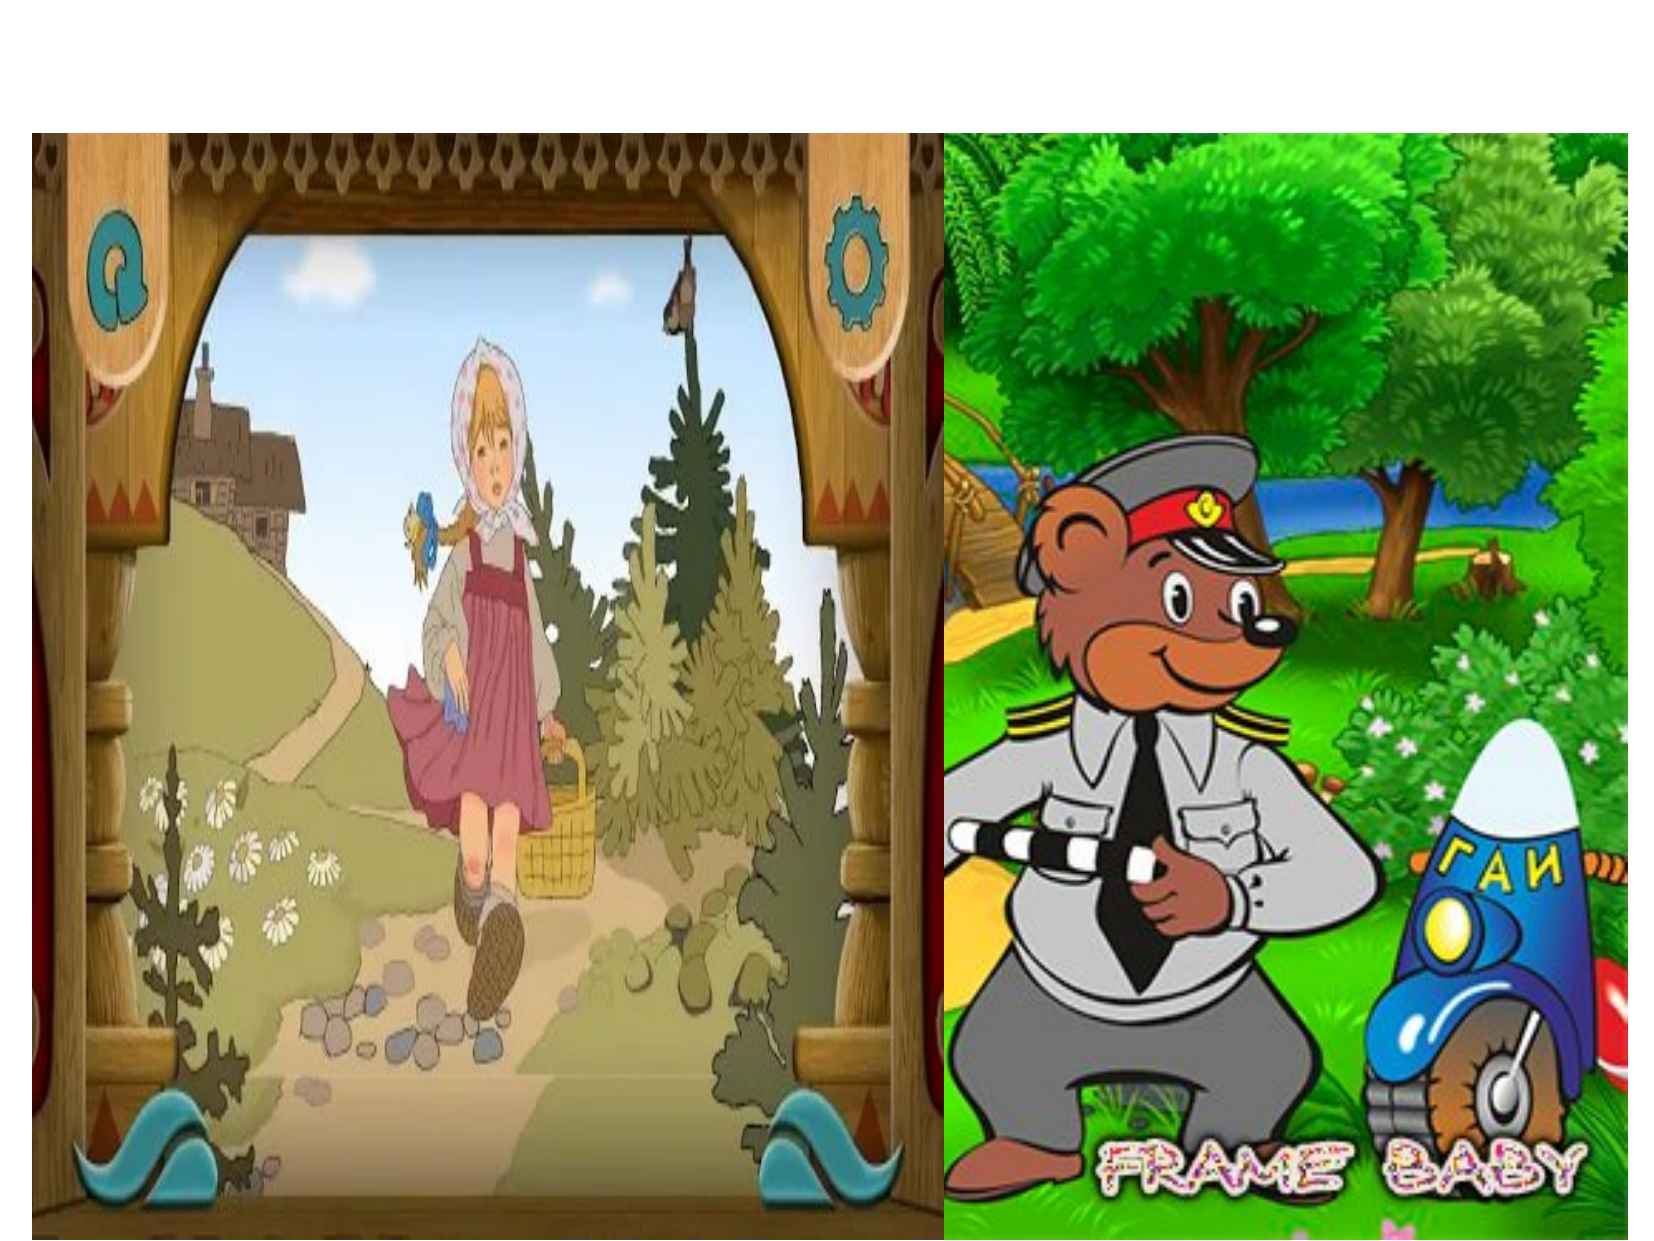

# б). Медведи девочку никуда не отпустили и вызвали полицию.